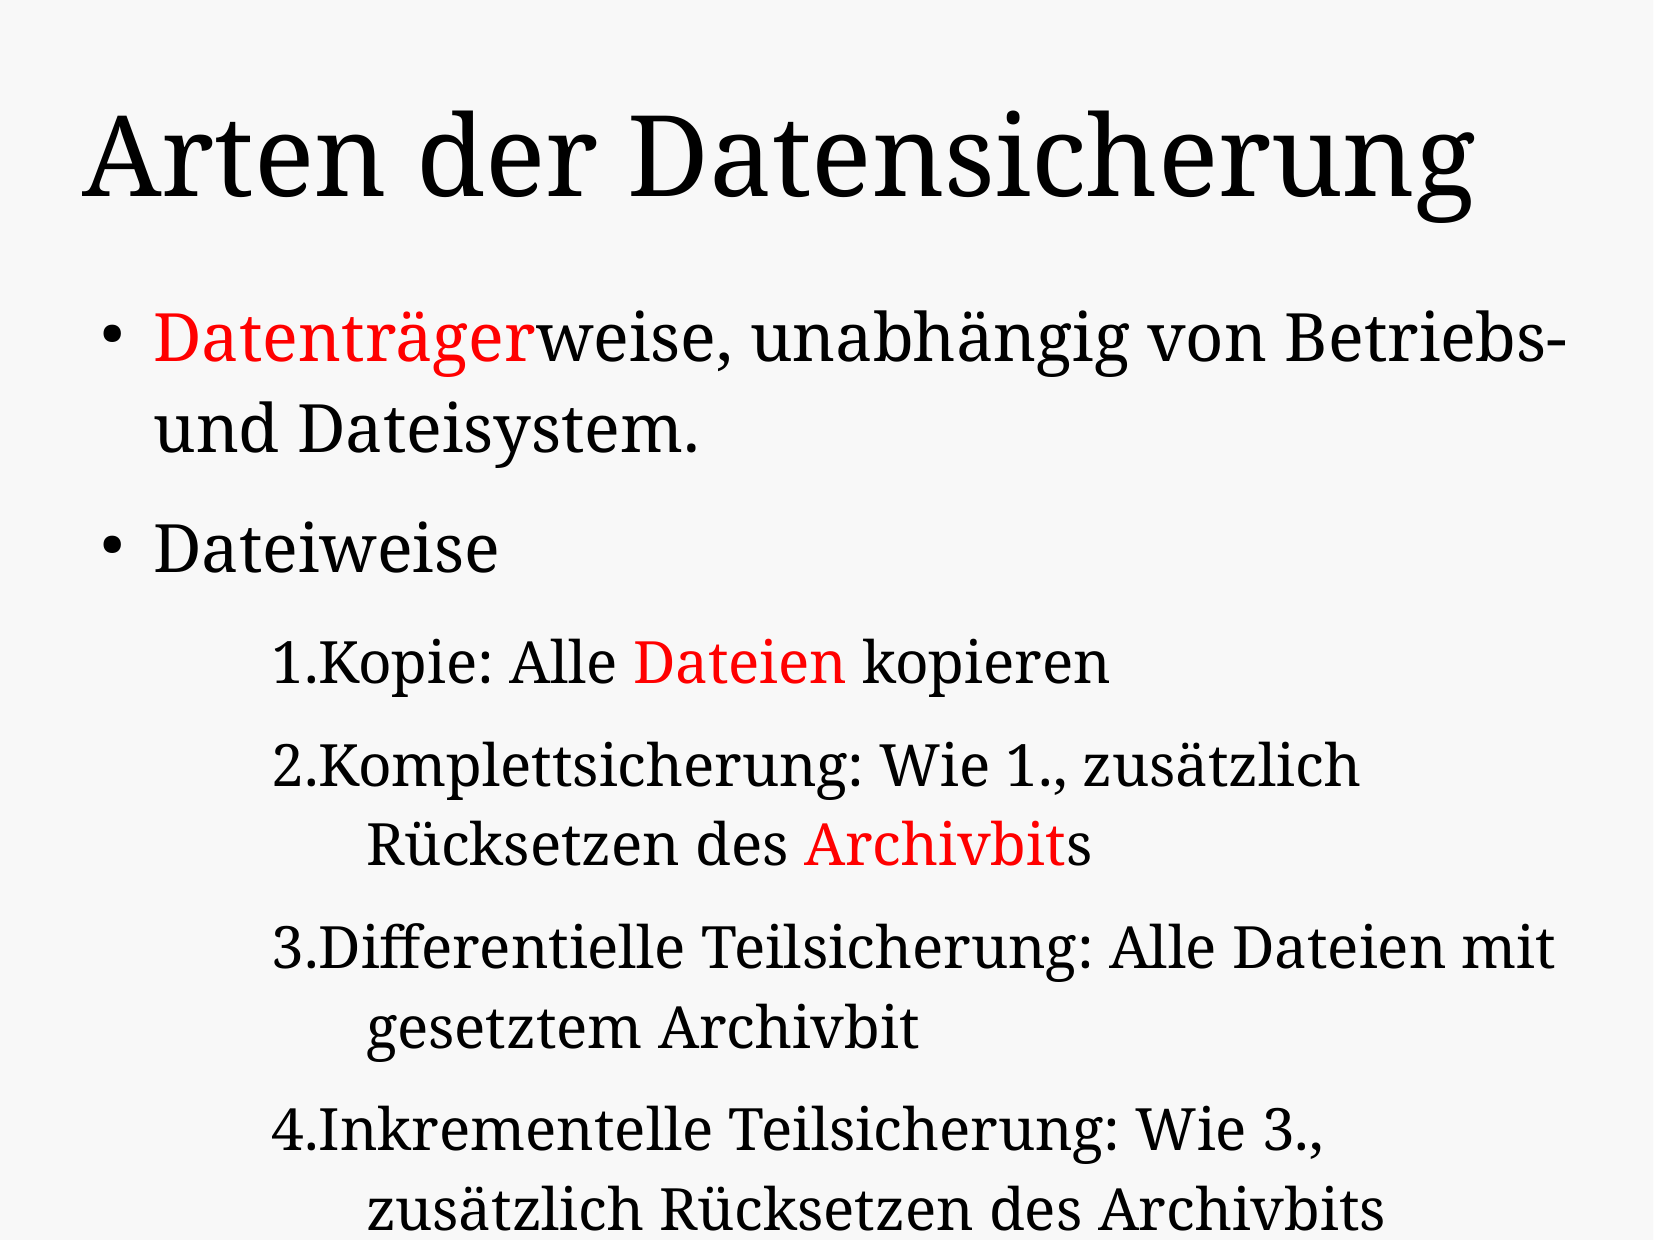

# Arten der Datensicherung
Datenträgerweise, unabhängig von Betriebs- und Dateisystem.
Dateiweise
Kopie: Alle Dateien kopieren
Komplettsicherung: Wie 1., zusätzlich Rücksetzen des Archivbits
Differentielle Teilsicherung: Alle Dateien mit gesetztem Archivbit
Inkrementelle Teilsicherung: Wie 3., zusätzlich Rücksetzen des Archivbits